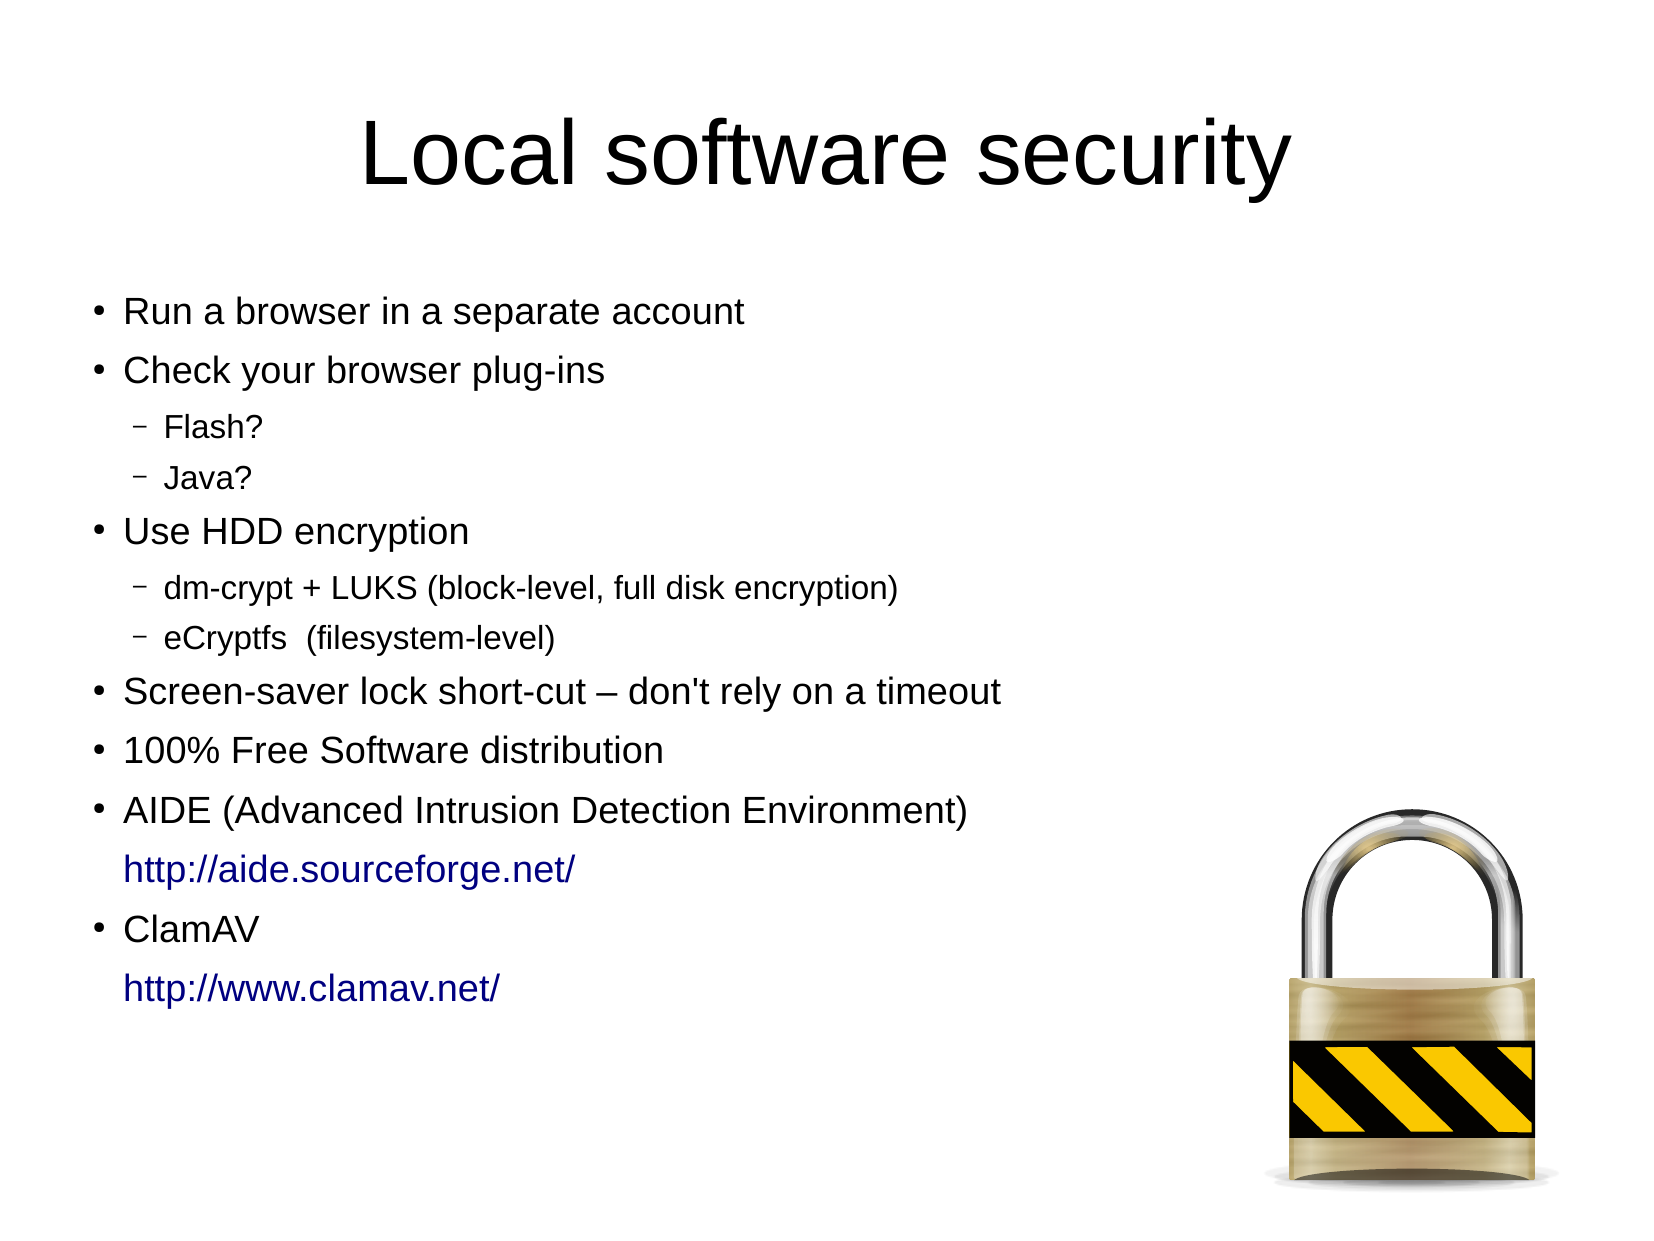

# Local software security
Run a browser in a separate account
Check your browser plug-ins
Flash?
Java?
Use HDD encryption
dm-crypt + LUKS (block-level, full disk encryption)
eCryptfs (filesystem-level)
Screen-saver lock short-cut – don't rely on a timeout
100% Free Software distribution
AIDE (Advanced Intrusion Detection Environment)
http://aide.sourceforge.net/
ClamAV
http://www.clamav.net/